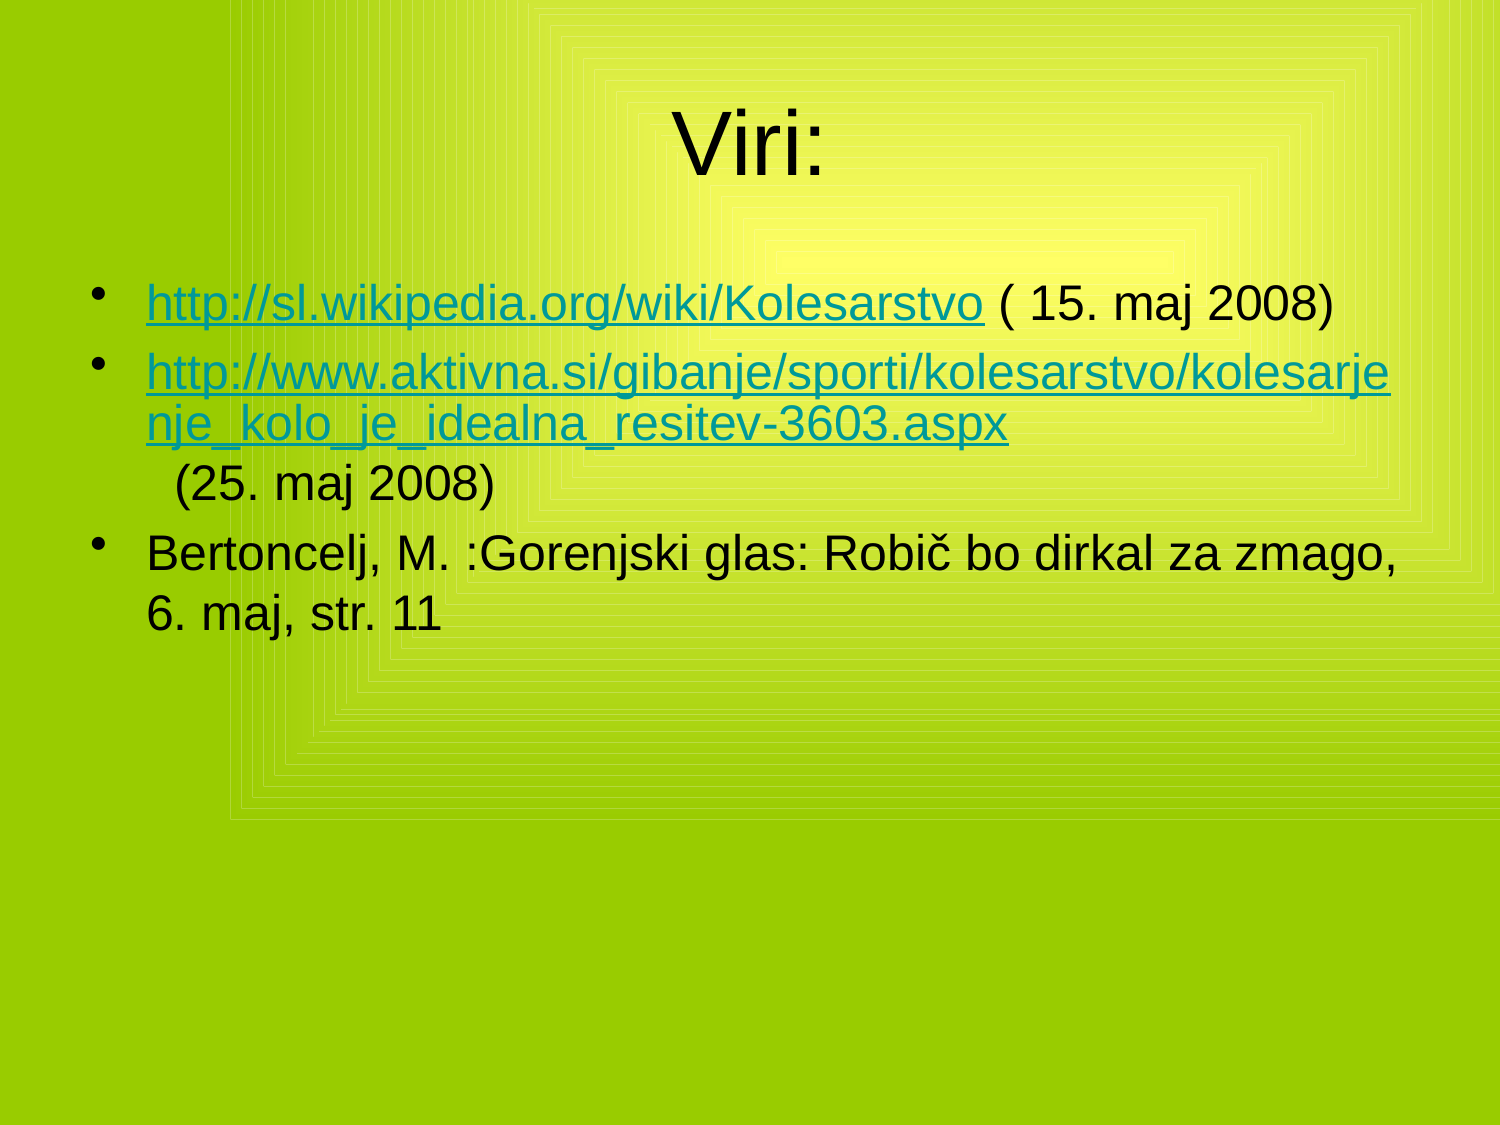

# Viri:
http://sl.wikipedia.org/wiki/Kolesarstvo ( 15. maj 2008)
http://www.aktivna.si/gibanje/sporti/kolesarstvo/kolesarjenje_kolo_je_idealna_resitev-3603.aspx (25. maj 2008)
Bertoncelj, M. :Gorenjski glas: Robič bo dirkal za zmago, 6. maj, str. 11